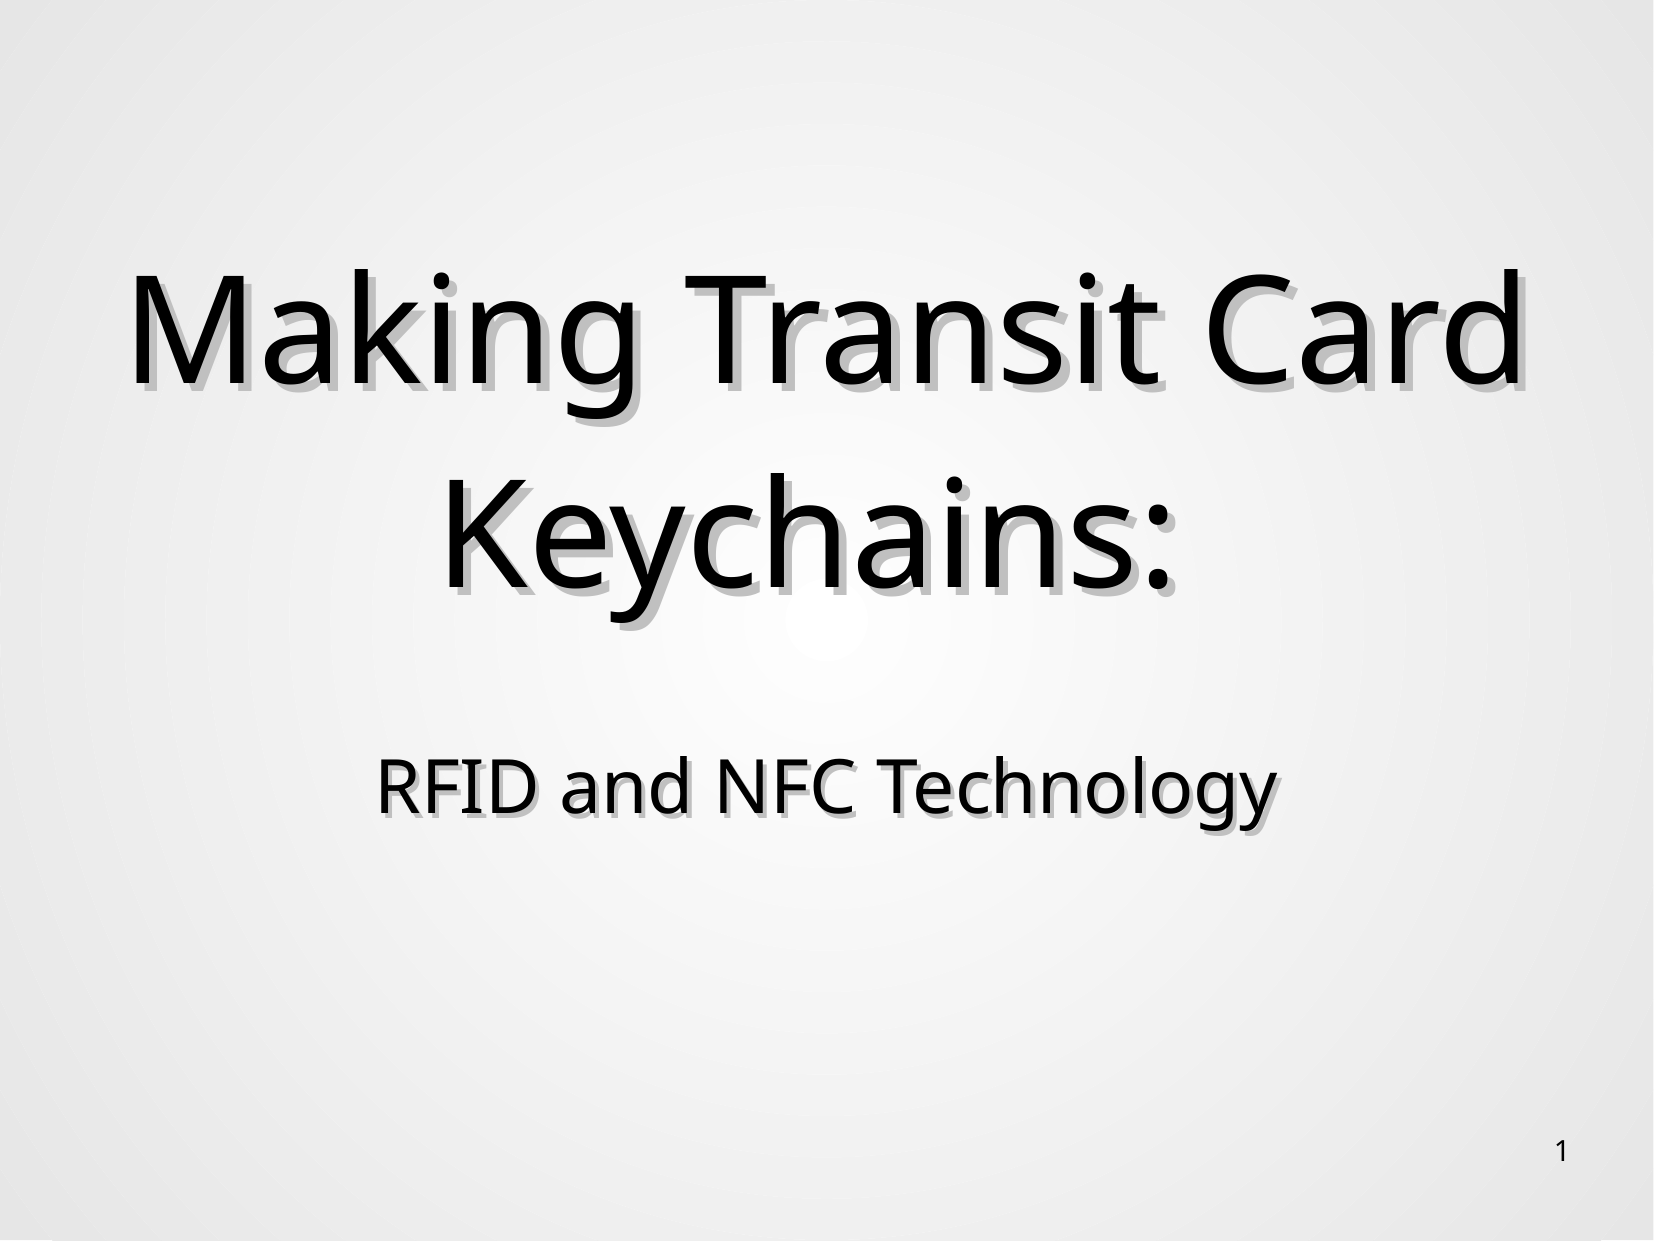

# Making Transit Card Keychains:
RFID and NFC Technology
1